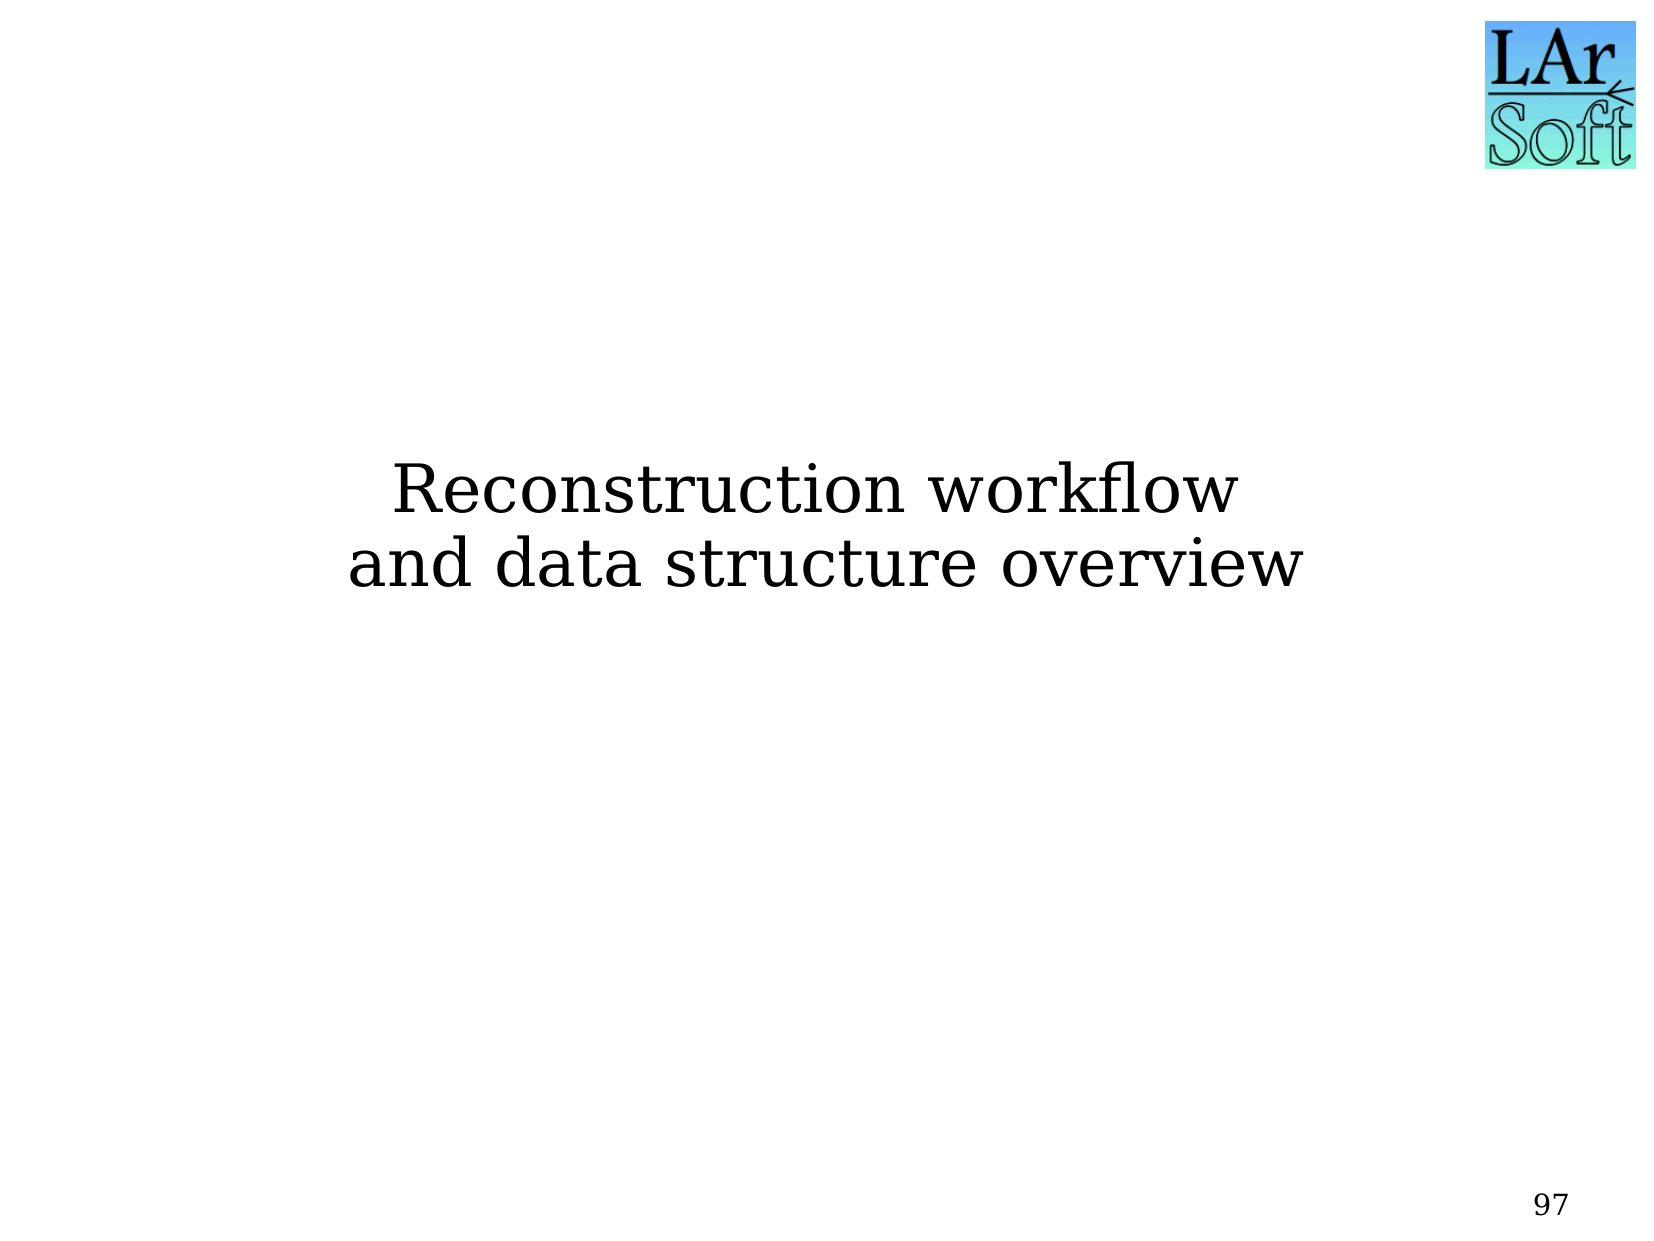

# Reconstruction workflow
and data structure overview
97